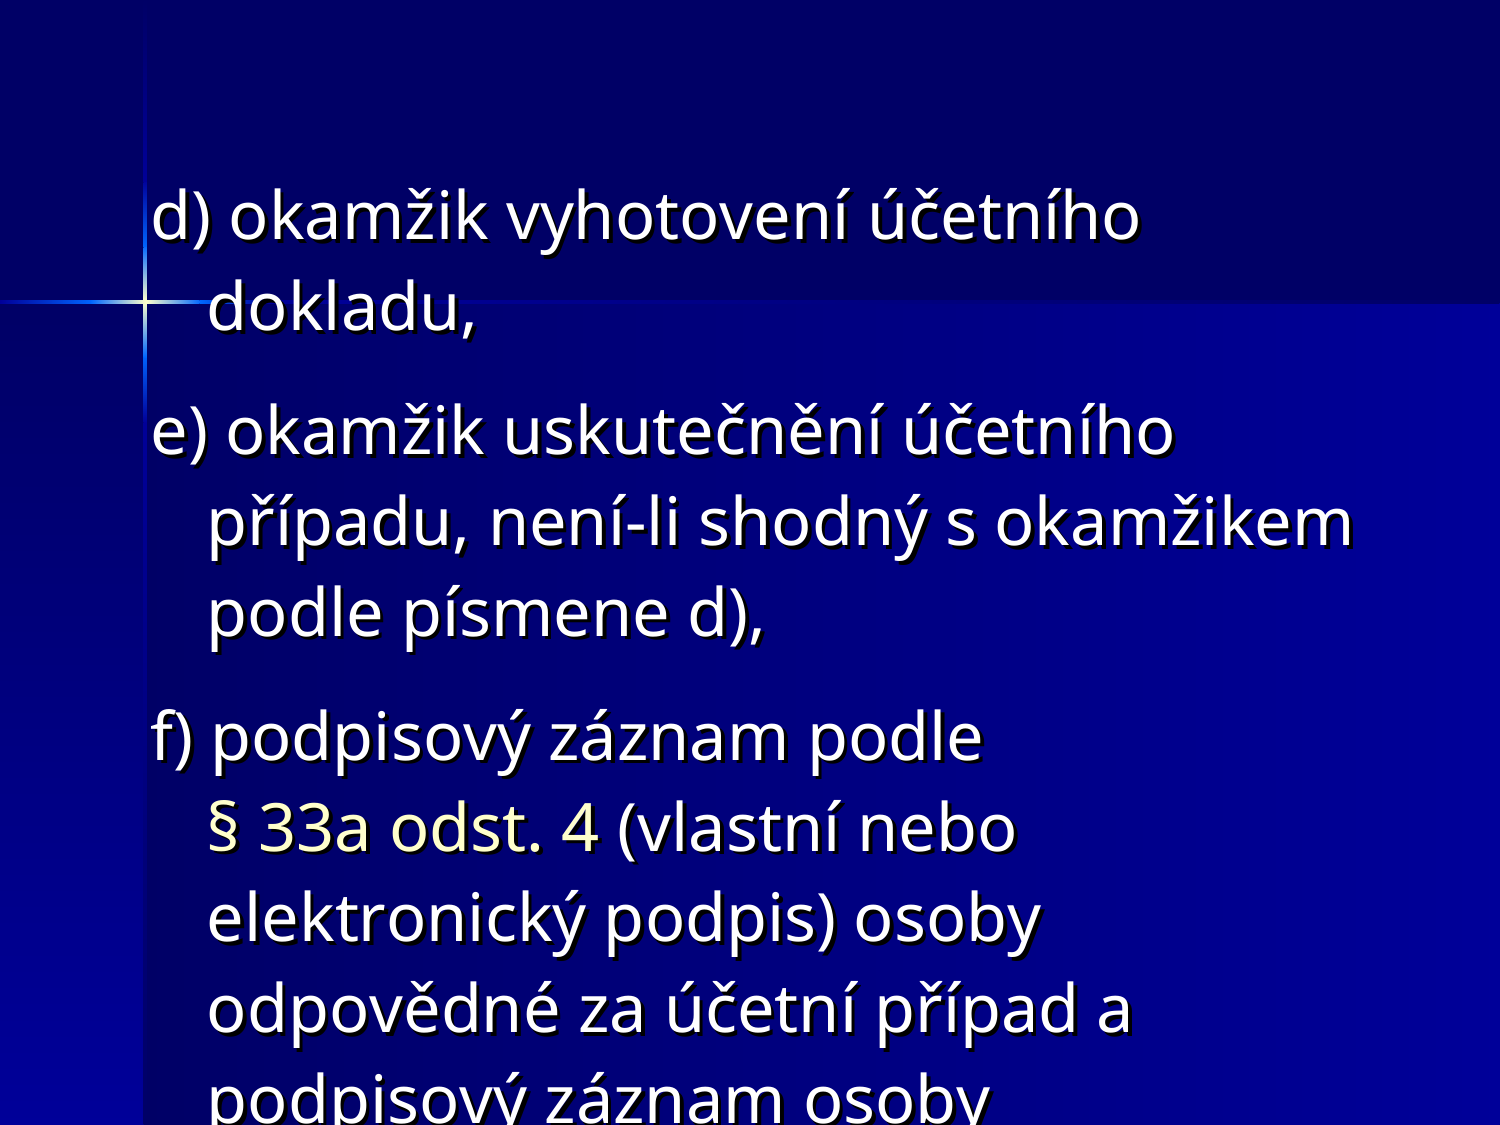

# d) okamžik vyhotovení účetního dokladu,
e) okamžik uskutečnění účetního případu, není-li shodný s okamžikem podle písmene d),
f) podpisový záznam podle § 33a odst. 4 (vlastní nebo elektronický podpis) osoby odpovědné za účetní případ a podpisový záznam osoby odpovědné za jeho zaúčtování.